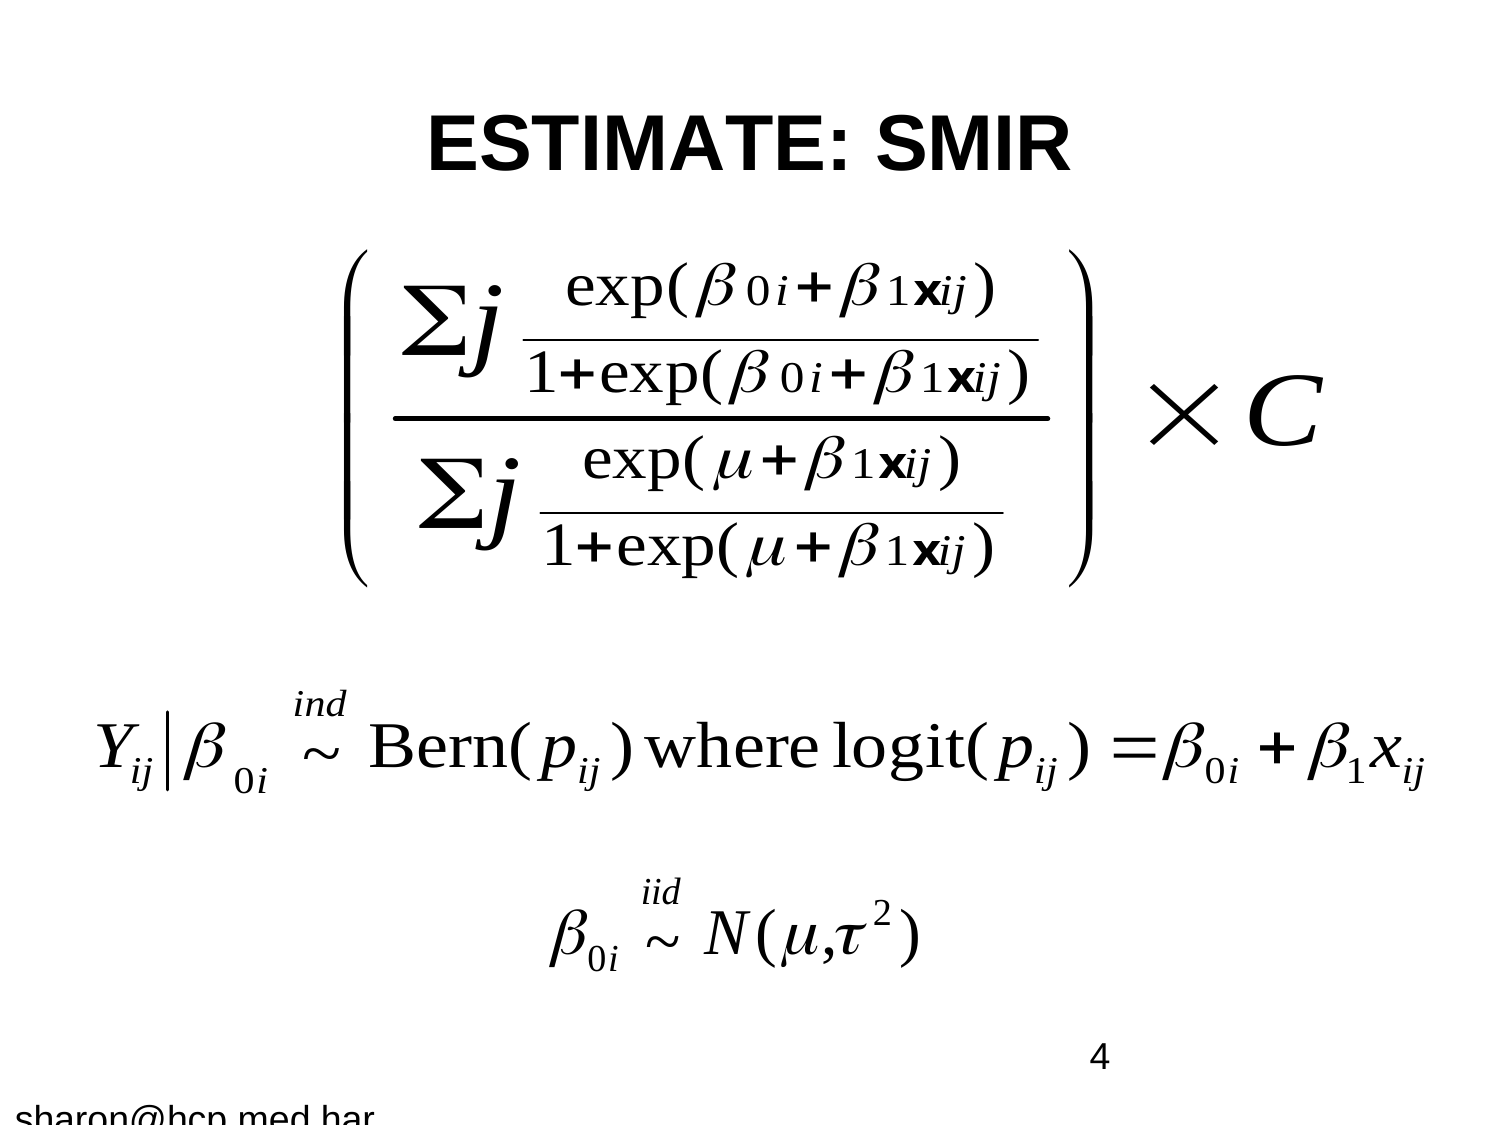

# ESTIMATE: SMIR
| |
| --- |
4